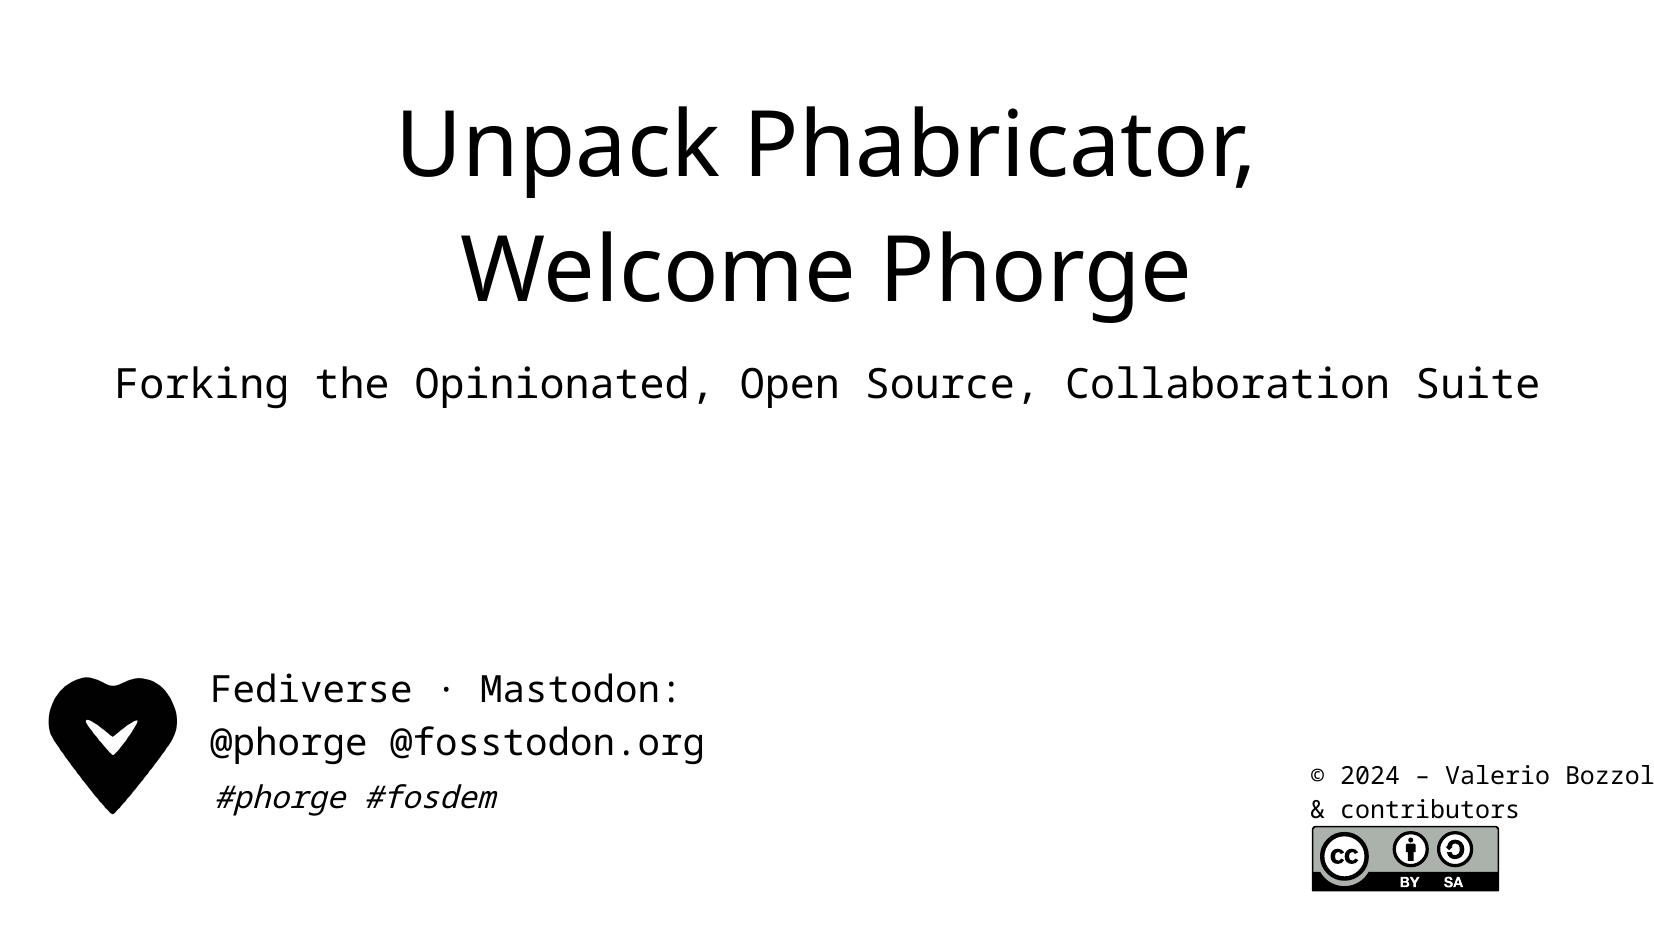

# Unpack Phabricator, Welcome Phorge
Forking the Opinionated, Open Source, Collaboration Suite
Fediverse · Mastodon:
@phorge @fosstodon.org
© 2024 – Valerio Bozzolan
& contributors
#phorge #fosdem